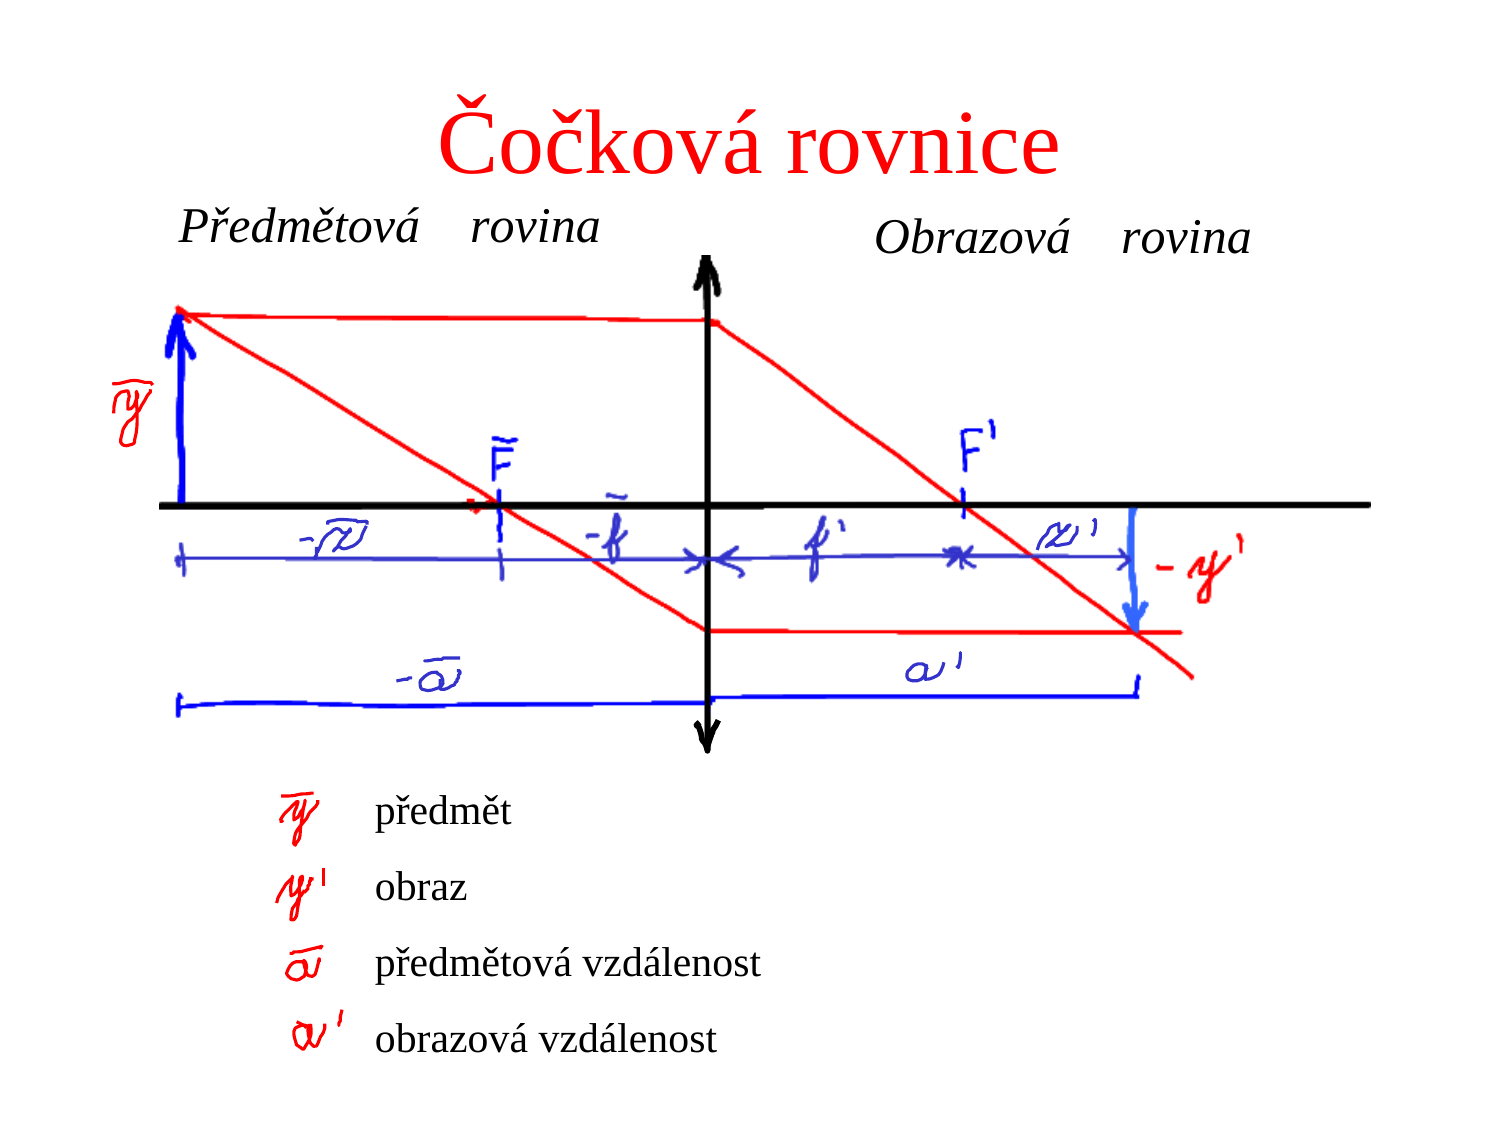

# Čočková rovnice
Předmětová rovina
Obrazová rovina
předmět
obraz
předmětová vzdálenost
obrazová vzdálenost